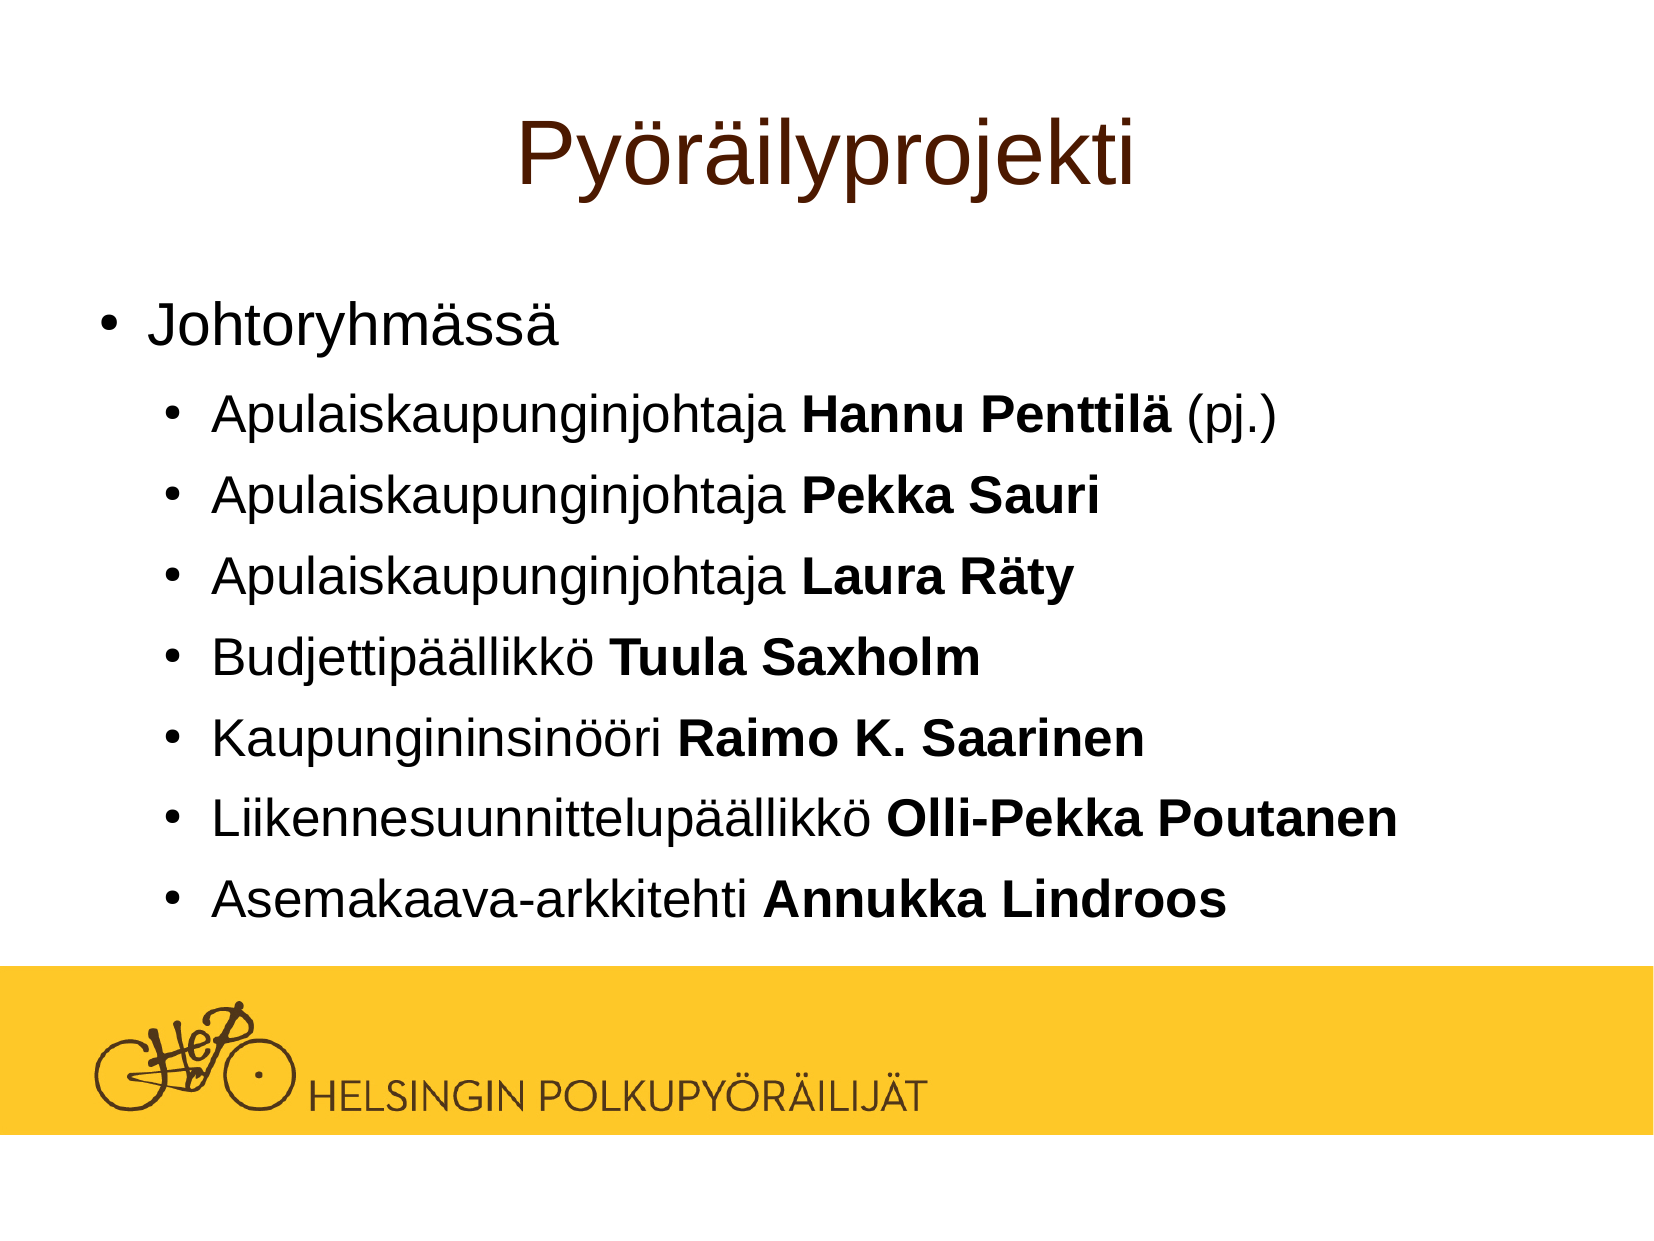

# Pyöräilyprojekti
Johtoryhmässä
Apulaiskaupunginjohtaja Hannu Penttilä (pj.)
Apulaiskaupunginjohtaja Pekka Sauri
Apulaiskaupunginjohtaja Laura Räty
Budjettipäällikkö Tuula Saxholm
Kaupungininsinööri Raimo K. Saarinen
Liikennesuunnittelupäällikkö Olli-Pekka Poutanen
Asemakaava-arkkitehti Annukka Lindroos